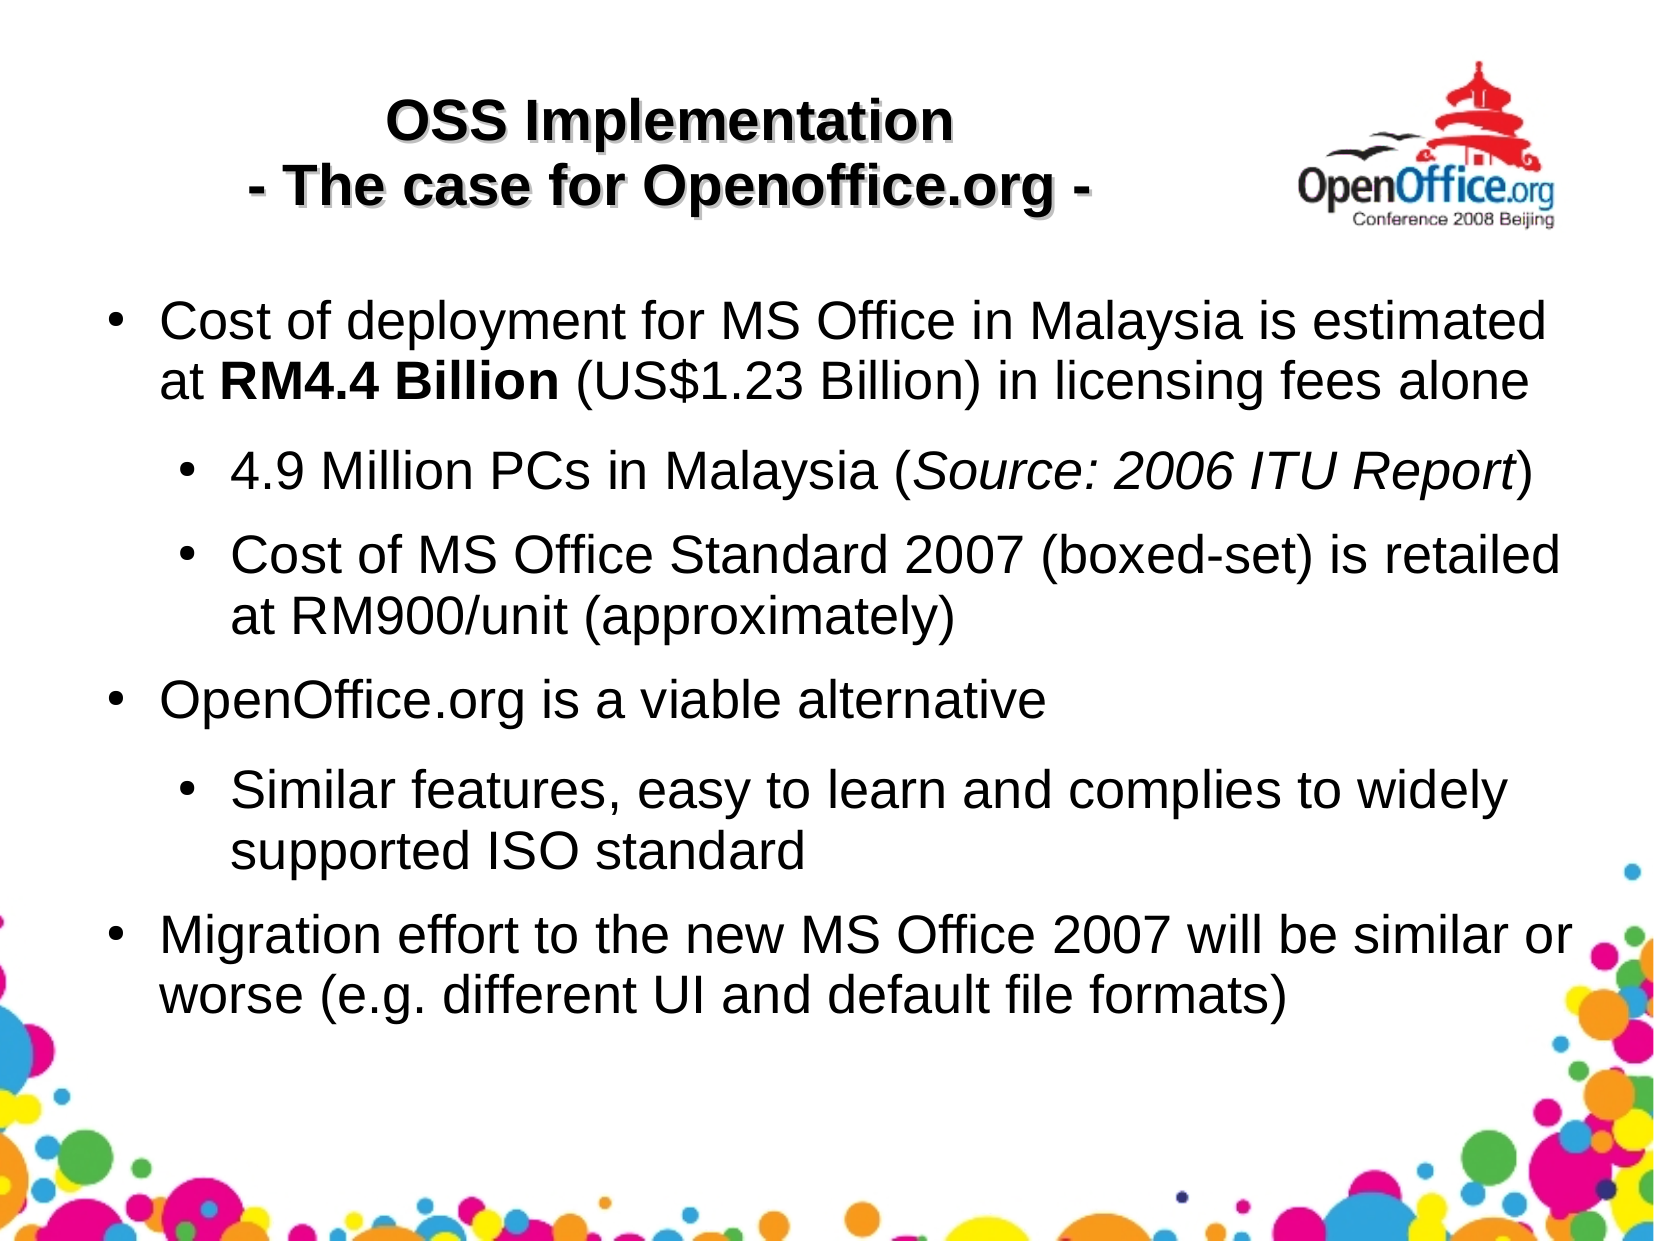

# OSS Implementation - The case for Openoffice.org -
Cost of deployment for MS Office in Malaysia is estimated at RM4.4 Billion (US$1.23 Billion) in licensing fees alone
4.9 Million PCs in Malaysia (Source: 2006 ITU Report)
Cost of MS Office Standard 2007 (boxed-set) is retailed at RM900/unit (approximately)
OpenOffice.org is a viable alternative
Similar features, easy to learn and complies to widely supported ISO standard
Migration effort to the new MS Office 2007 will be similar or worse (e.g. different UI and default file formats)